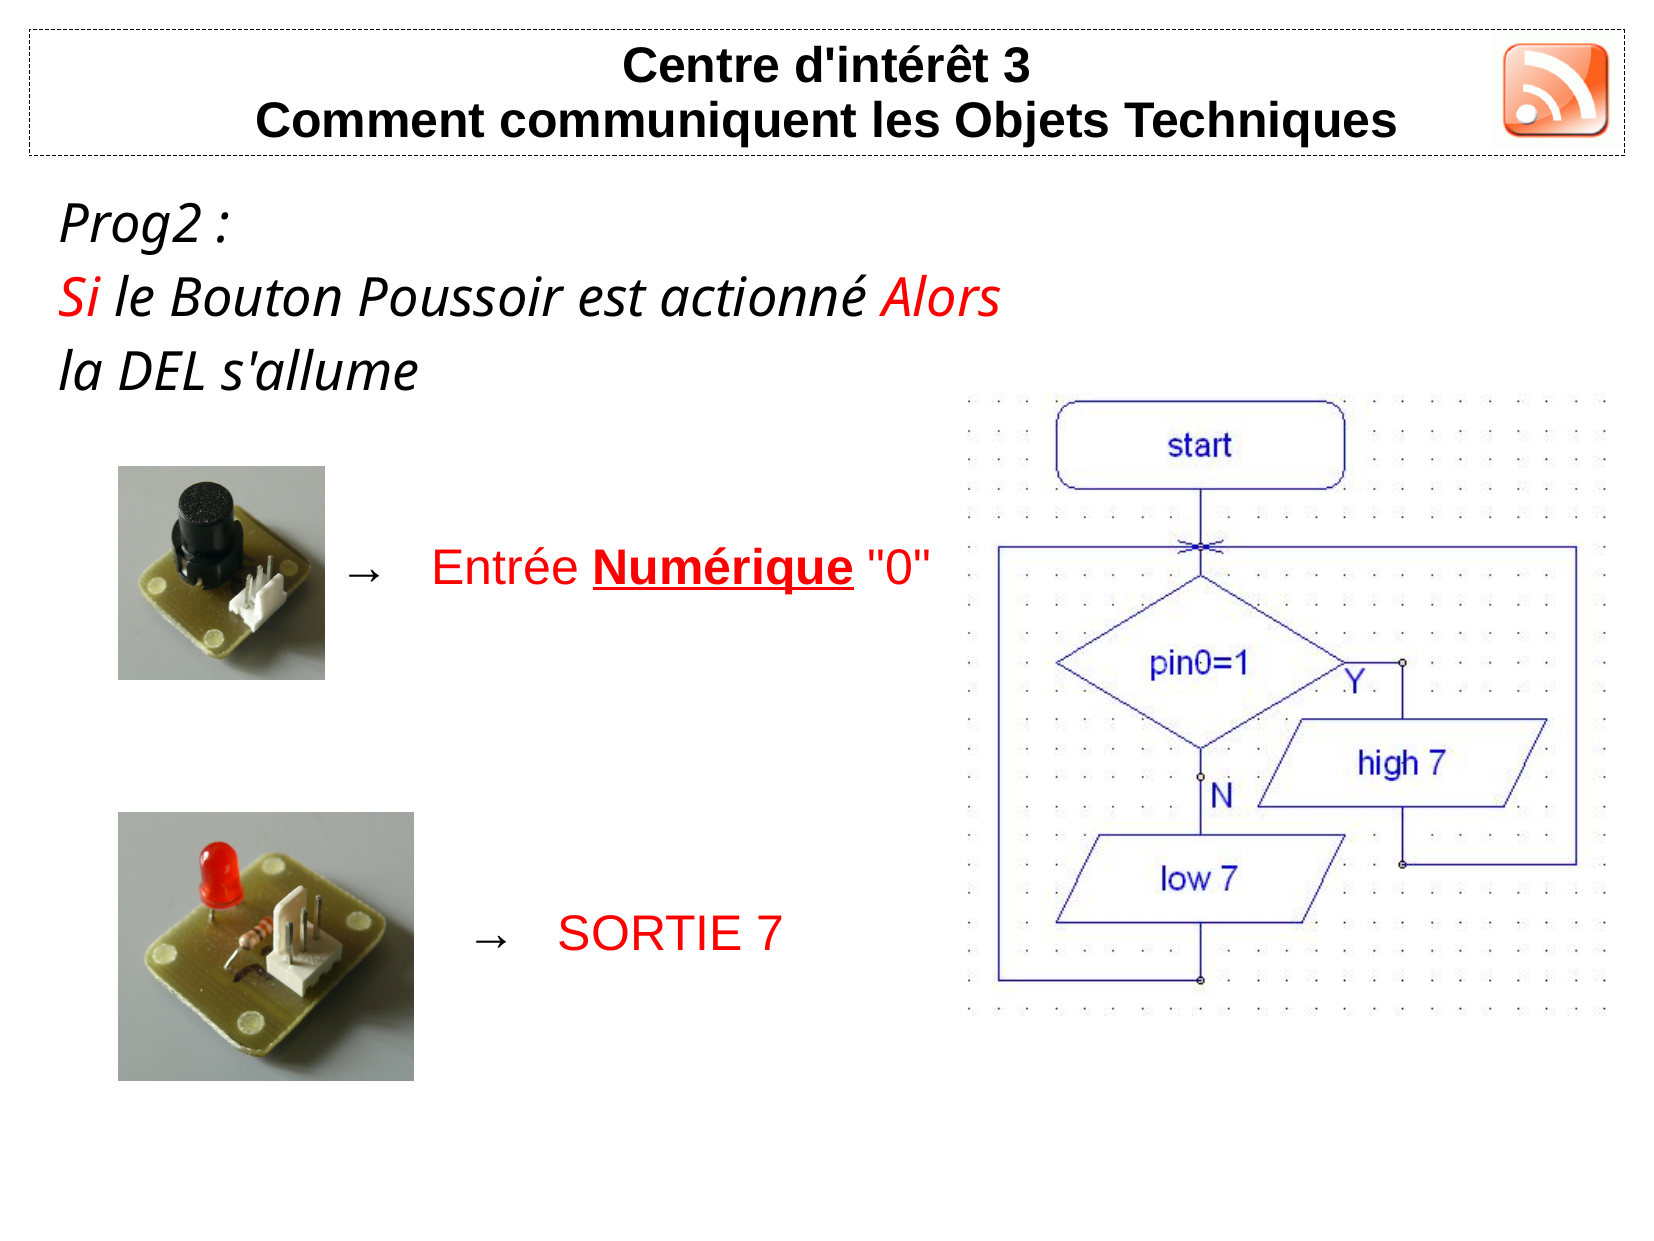

Centre d'intérêt 3
Comment communiquent les Objets Techniques
Prog2 :
Si le Bouton Poussoir est actionné Alors la DEL s'allume
→ Entrée Numérique "0"
→ SORTIE 7